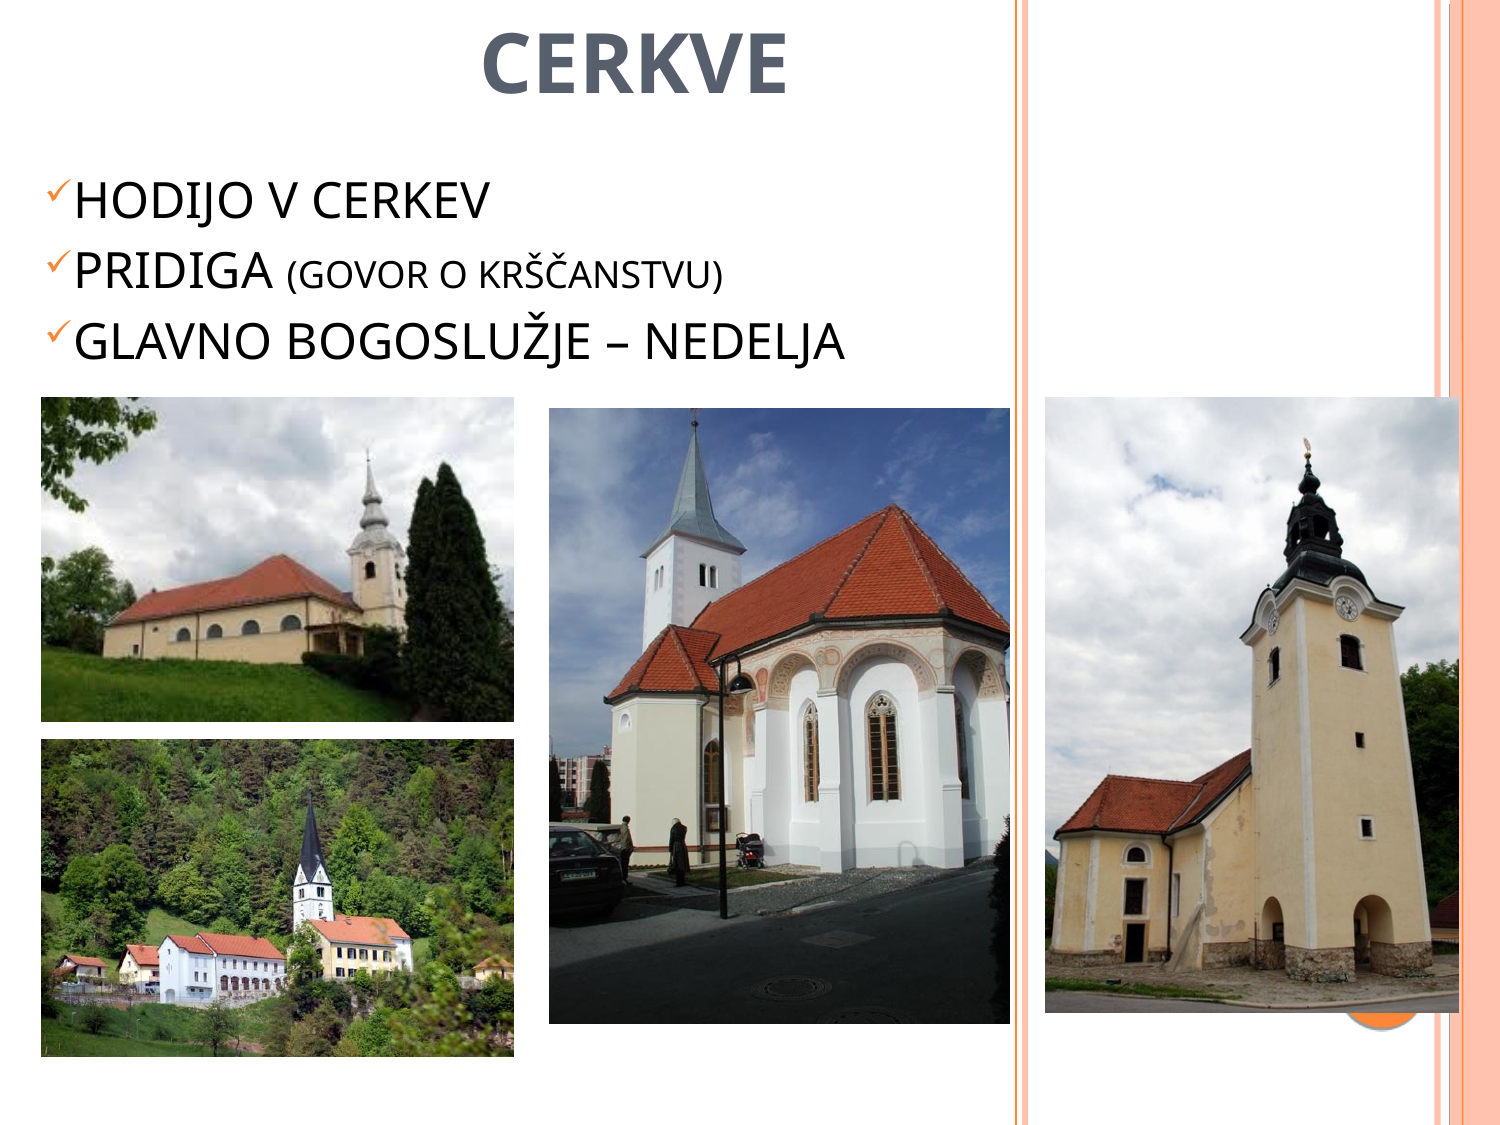

# CERKVE
HODIJO V CERKEV
PRIDIGA (GOVOR O KRŠČANSTVU)
GLAVNO BOGOSLUŽJE – NEDELJA